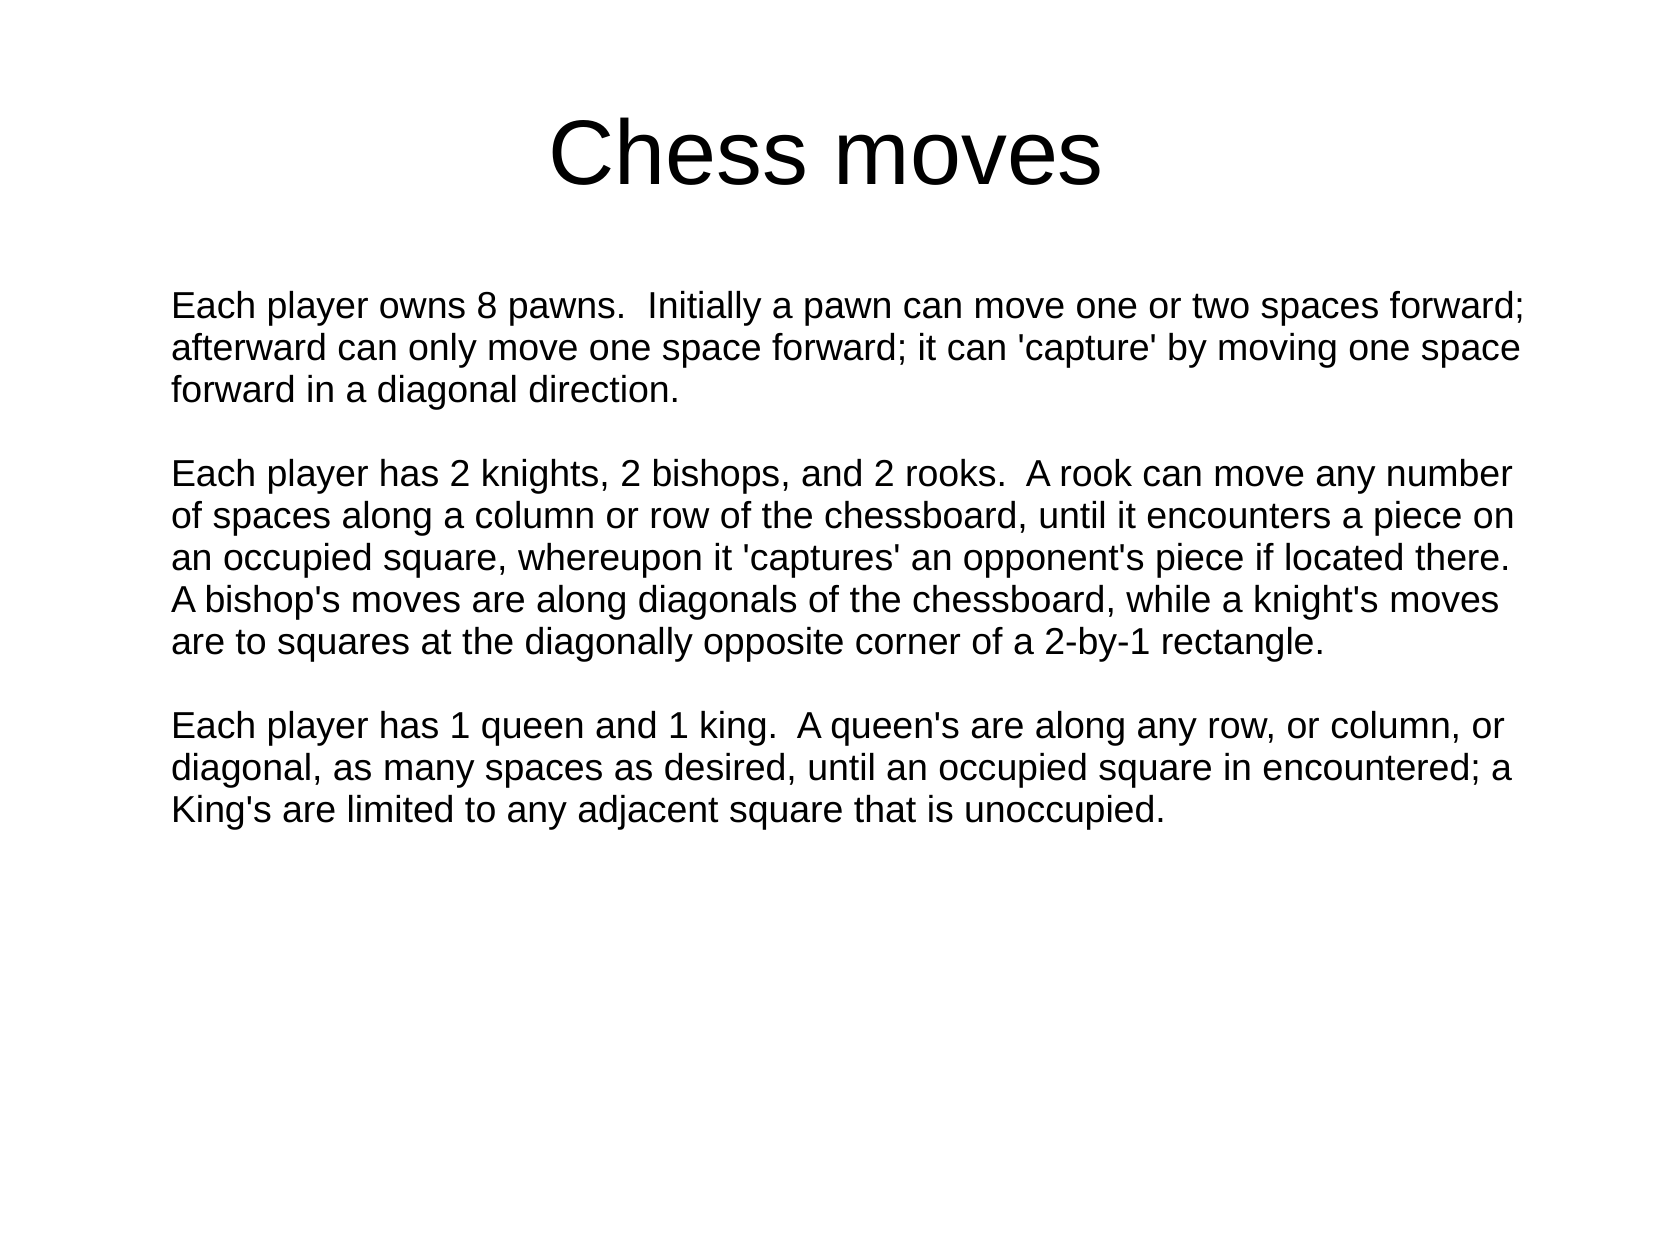

# Chess moves
Each player owns 8 pawns. Initially a pawn can move one or two spaces forward;
afterward can only move one space forward; it can 'capture' by moving one space
forward in a diagonal direction.
Each player has 2 knights, 2 bishops, and 2 rooks. A rook can move any number
of spaces along a column or row of the chessboard, until it encounters a piece on
an occupied square, whereupon it 'captures' an opponent's piece if located there.
A bishop's moves are along diagonals of the chessboard, while a knight's moves
are to squares at the diagonally opposite corner of a 2-by-1 rectangle.
Each player has 1 queen and 1 king. A queen's are along any row, or column, or
diagonal, as many spaces as desired, until an occupied square in encountered; a
King's are limited to any adjacent square that is unoccupied.